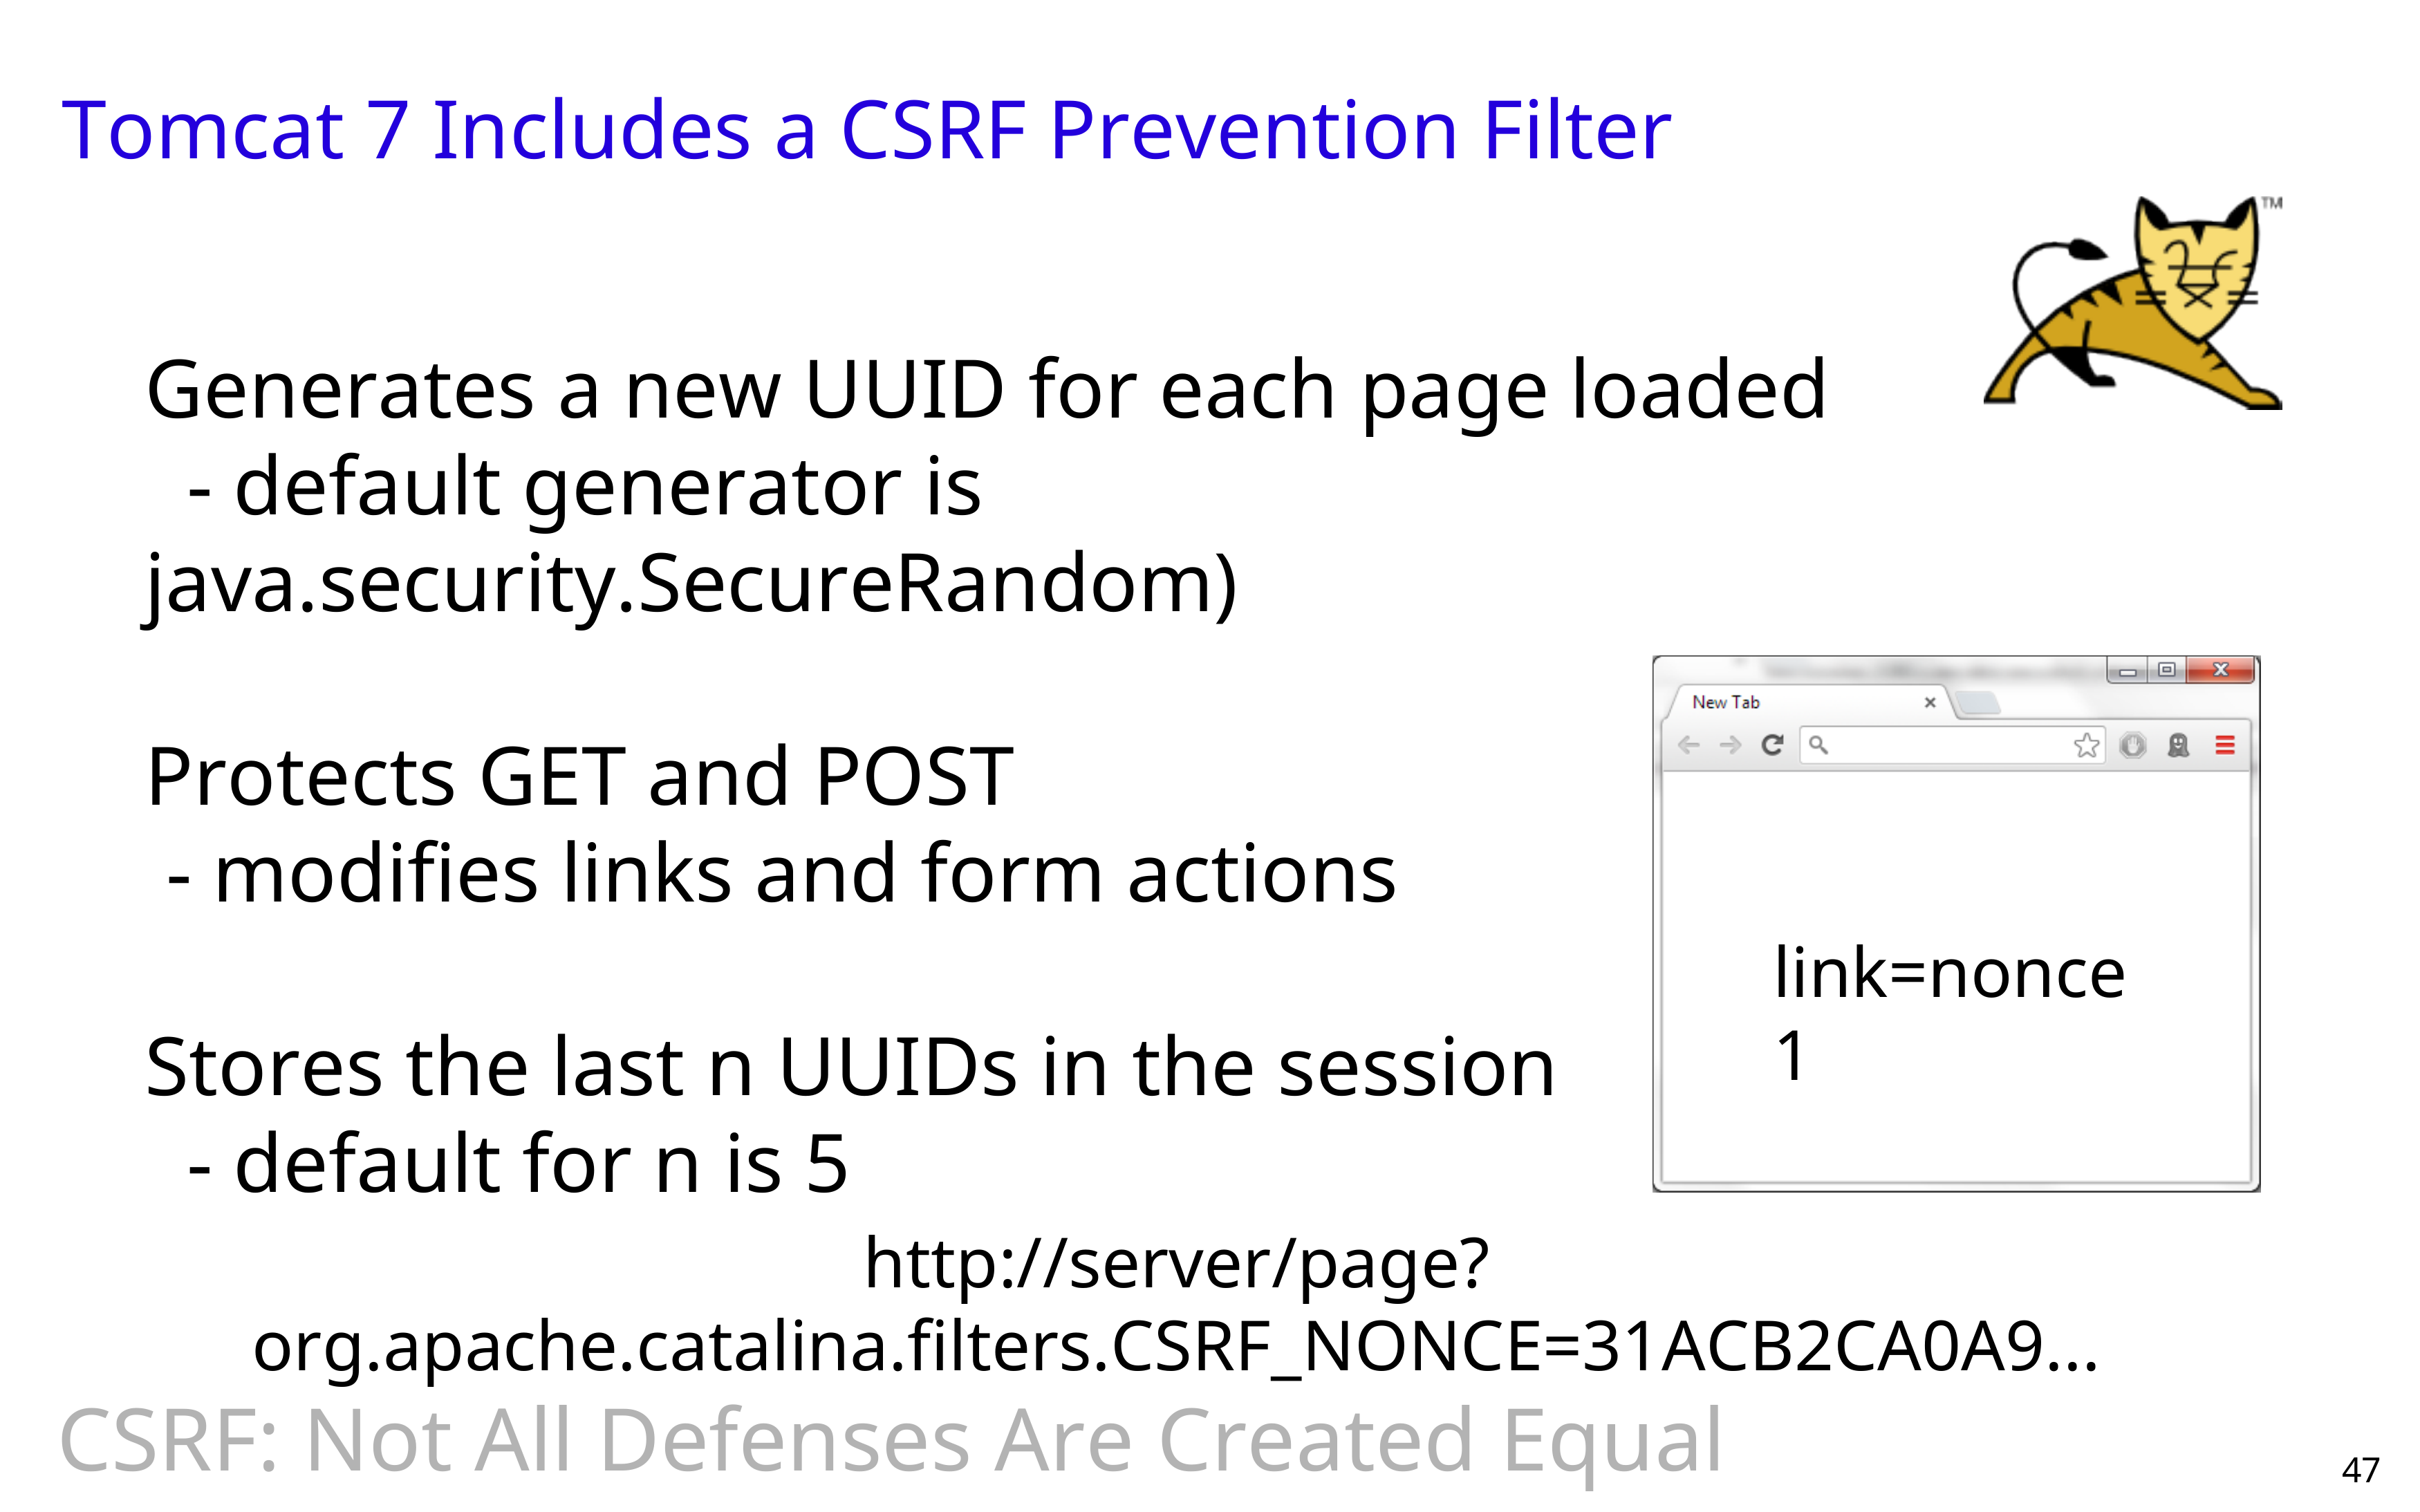

Tomcat 7 Includes a CSRF Prevention Filter
Generates a new UUID for each page loaded
 - default generator is java.security.SecureRandom)
Protects GET and POST
 - modifies links and form actions
Stores the last n UUIDs in the session
 - default for n is 5
link=nonce1
http://server/page?org.apache.catalina.filters.CSRF_NONCE=31ACB2CA0A9...